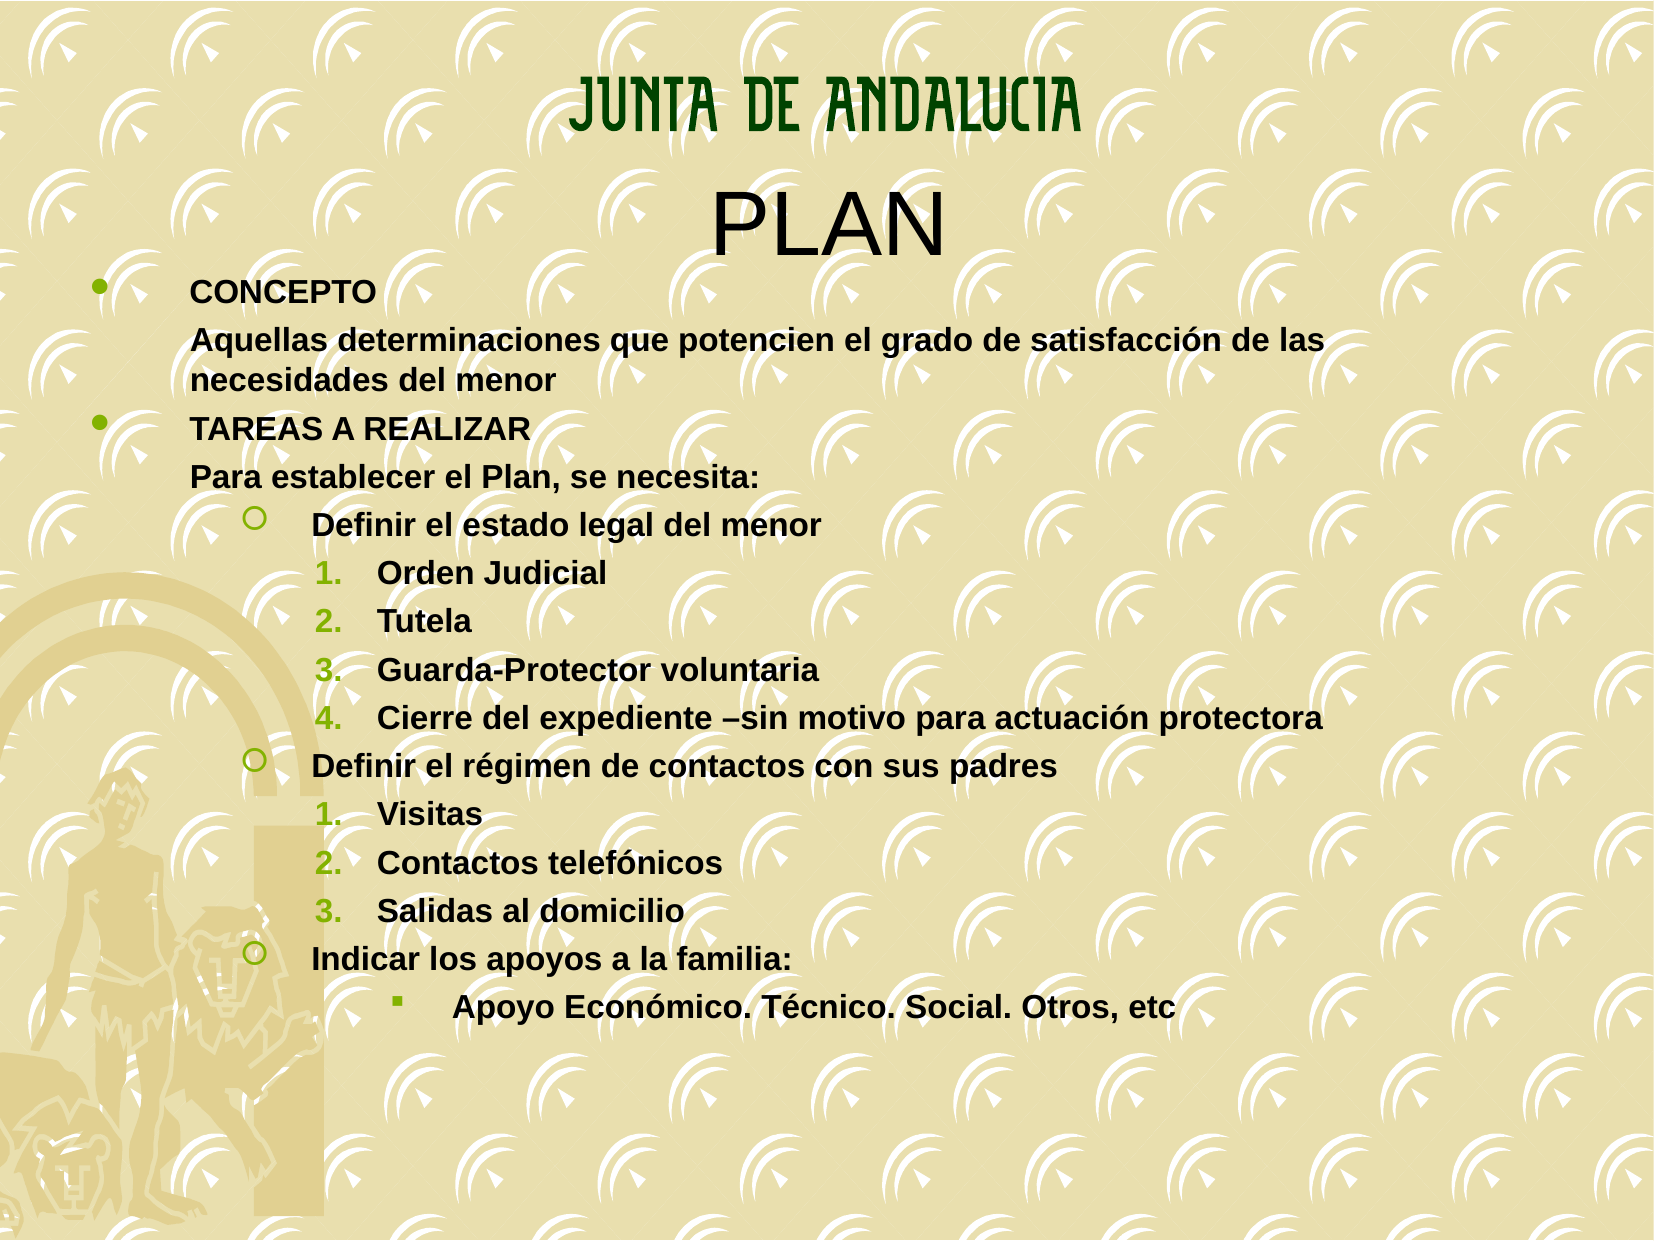

PLAN
CONCEPTO
	Aquellas determinaciones que potencien el grado de satisfacción de las necesidades del menor
TAREAS A REALIZAR
	Para establecer el Plan, se necesita:
Definir el estado legal del menor
Orden Judicial
Tutela
Guarda-Protector voluntaria
Cierre del expediente –sin motivo para actuación protectora
Definir el régimen de contactos con sus padres
Visitas
Contactos telefónicos
Salidas al domicilio
Indicar los apoyos a la familia:
Apoyo Económico. Técnico. Social. Otros, etc
#